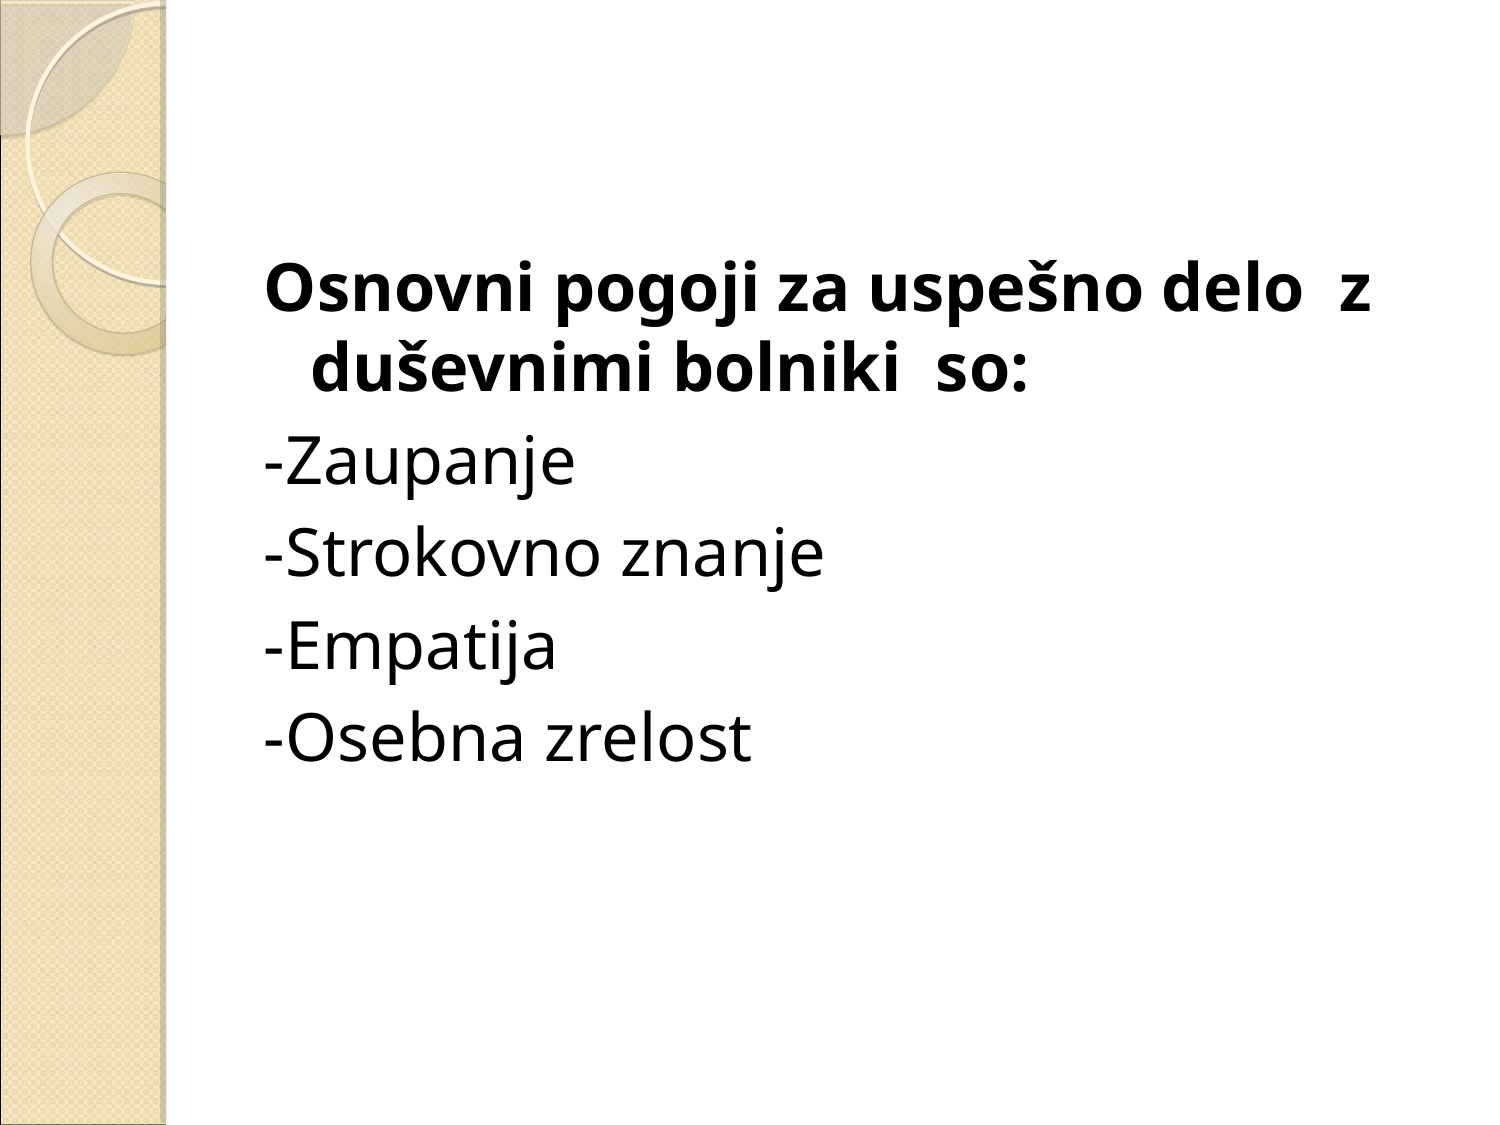

#
Osnovni pogoji za uspešno delo z duševnimi bolniki so:
-Zaupanje
-Strokovno znanje
-Empatija
-Osebna zrelost